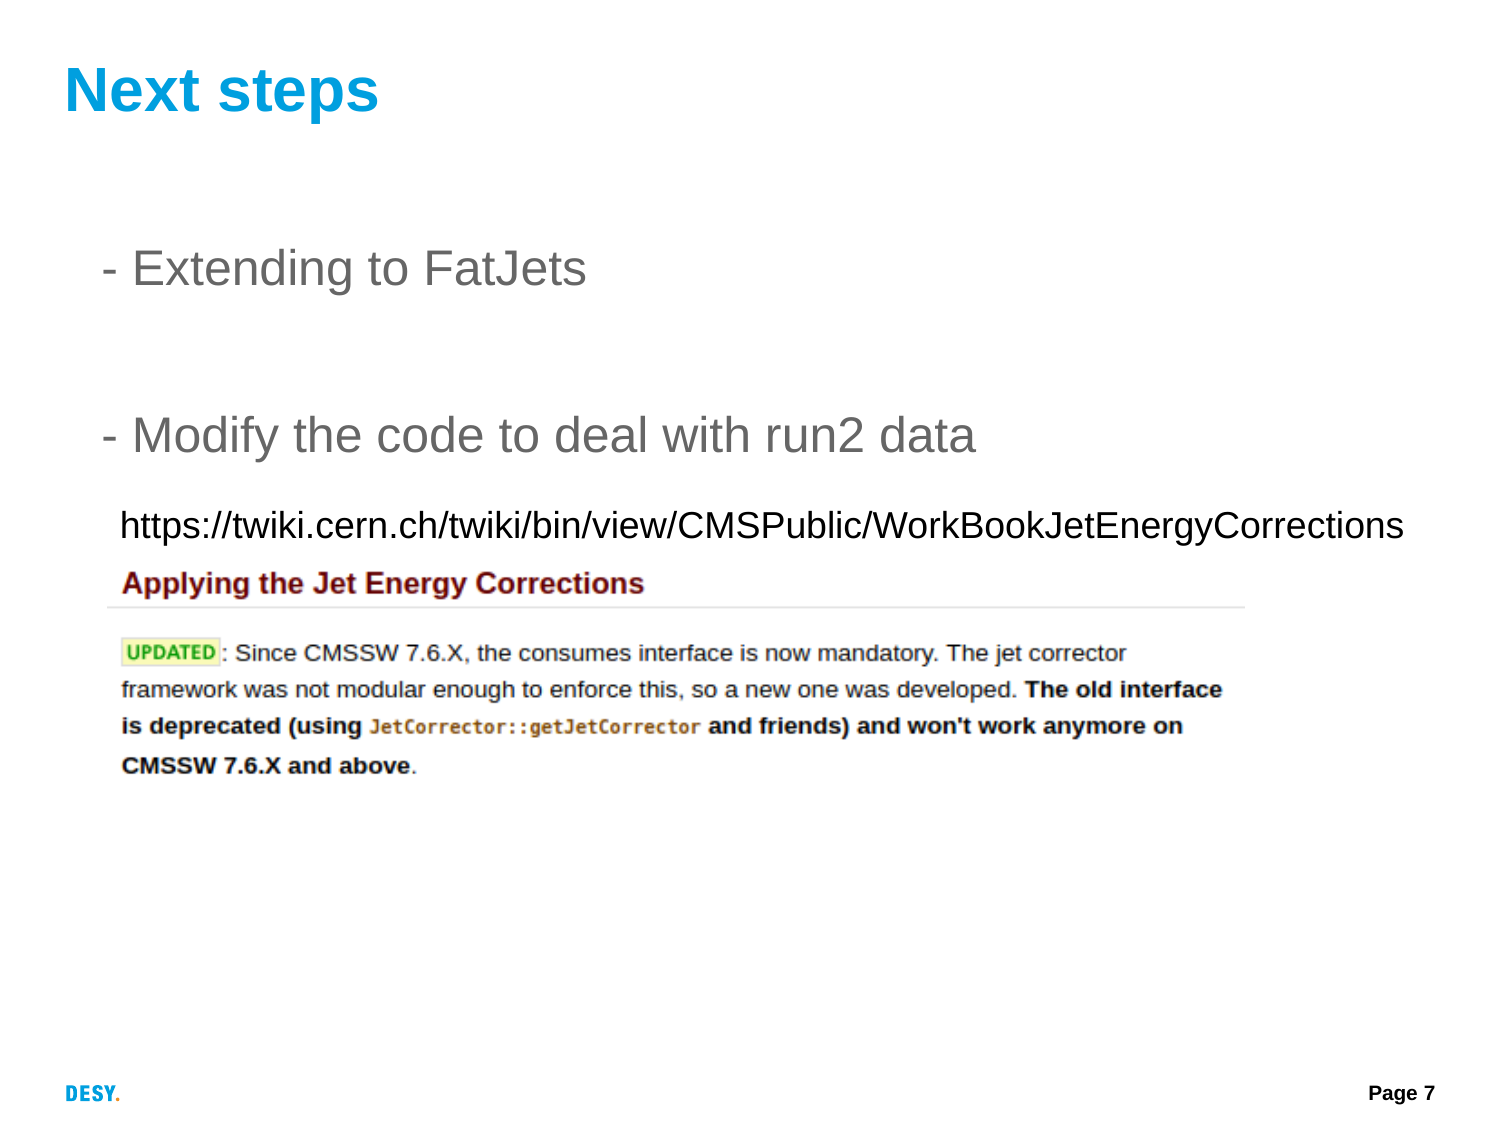

# Next steps
- Extending to FatJets
- Modify the code to deal with run2 data
https://twiki.cern.ch/twiki/bin/view/CMSPublic/WorkBookJetEnergyCorrections